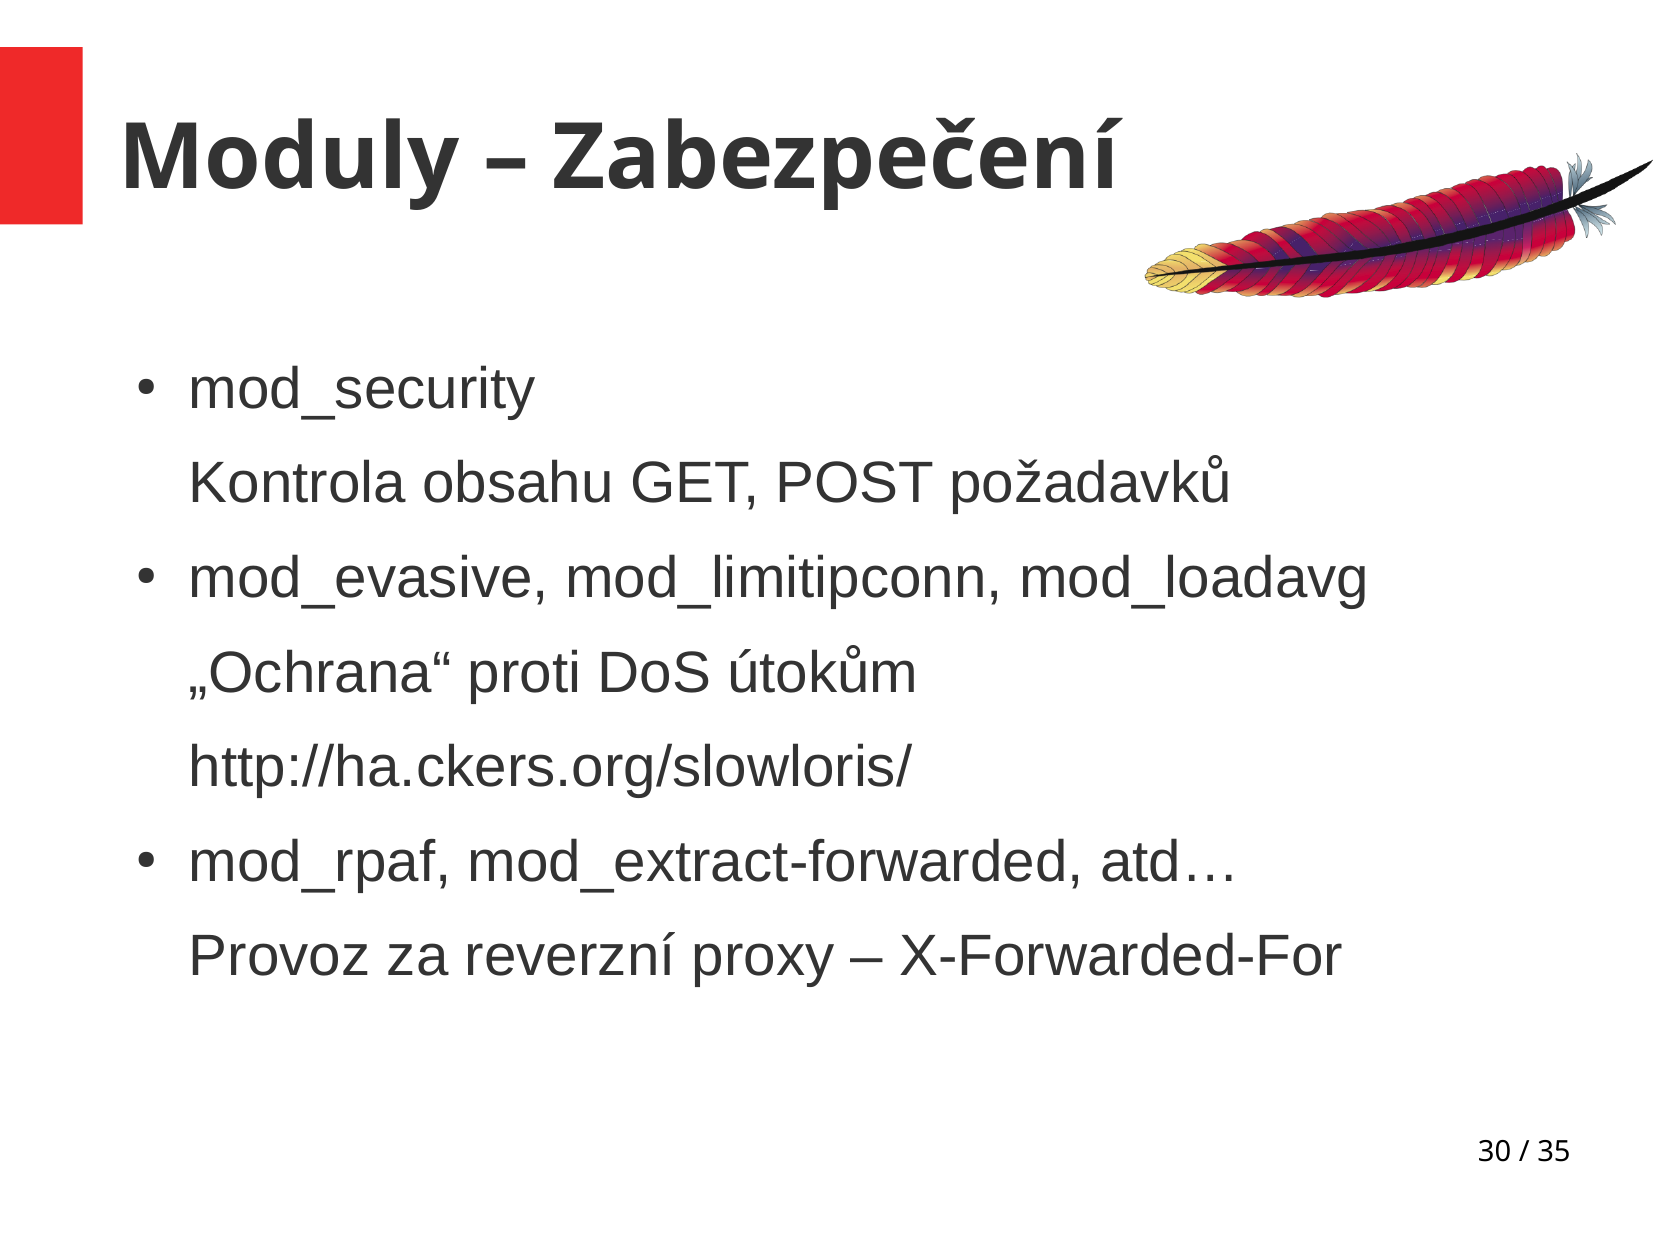

# Moduly – Zabezpečení
mod_security
Kontrola obsahu GET, POST požadavků
mod_evasive, mod_limitipconn, mod_loadavg
„Ochrana“ proti DoS útokům
http://ha.ckers.org/slowloris/
mod_rpaf, mod_extract-forwarded, atd…
Provoz za reverzní proxy – X-Forwarded-For
30